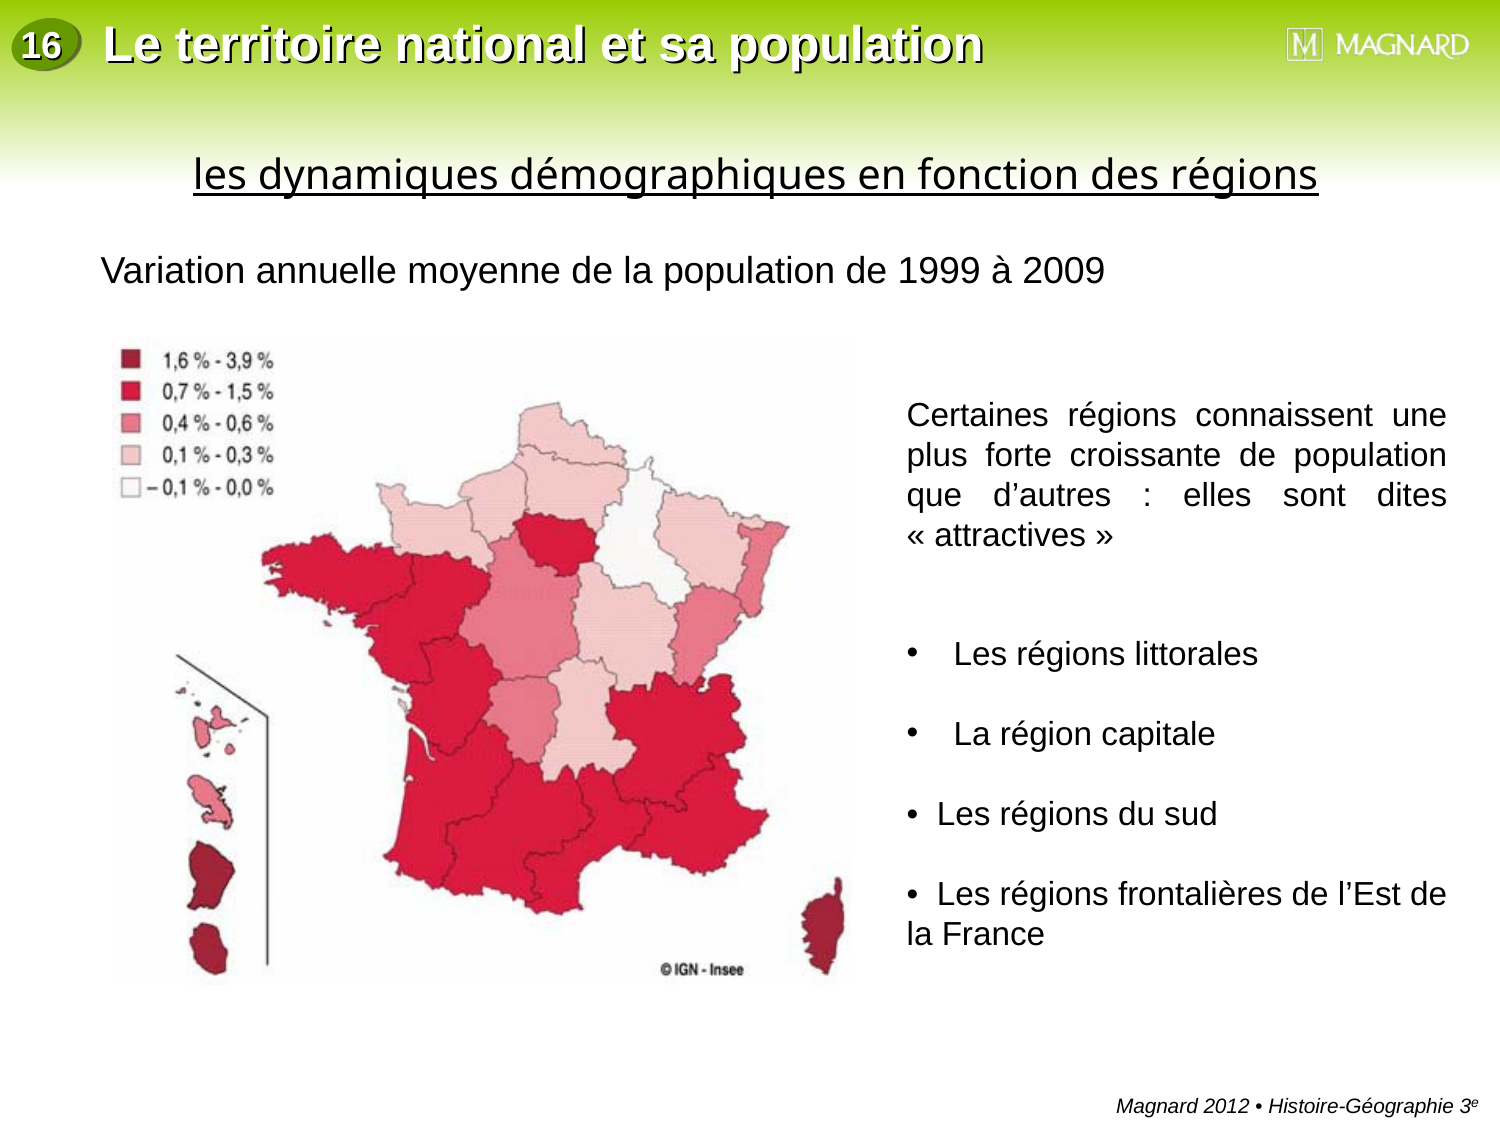

# les dynamiques démographiques en fonction des régions
Variation annuelle moyenne de la population de 1999 à 2009
Certaines régions connaissent une plus forte croissante de population que d’autres : elles sont dites « attractives »
Les régions littorales
La région capitale
• Les régions du sud
• Les régions frontalières de l’Est de la France